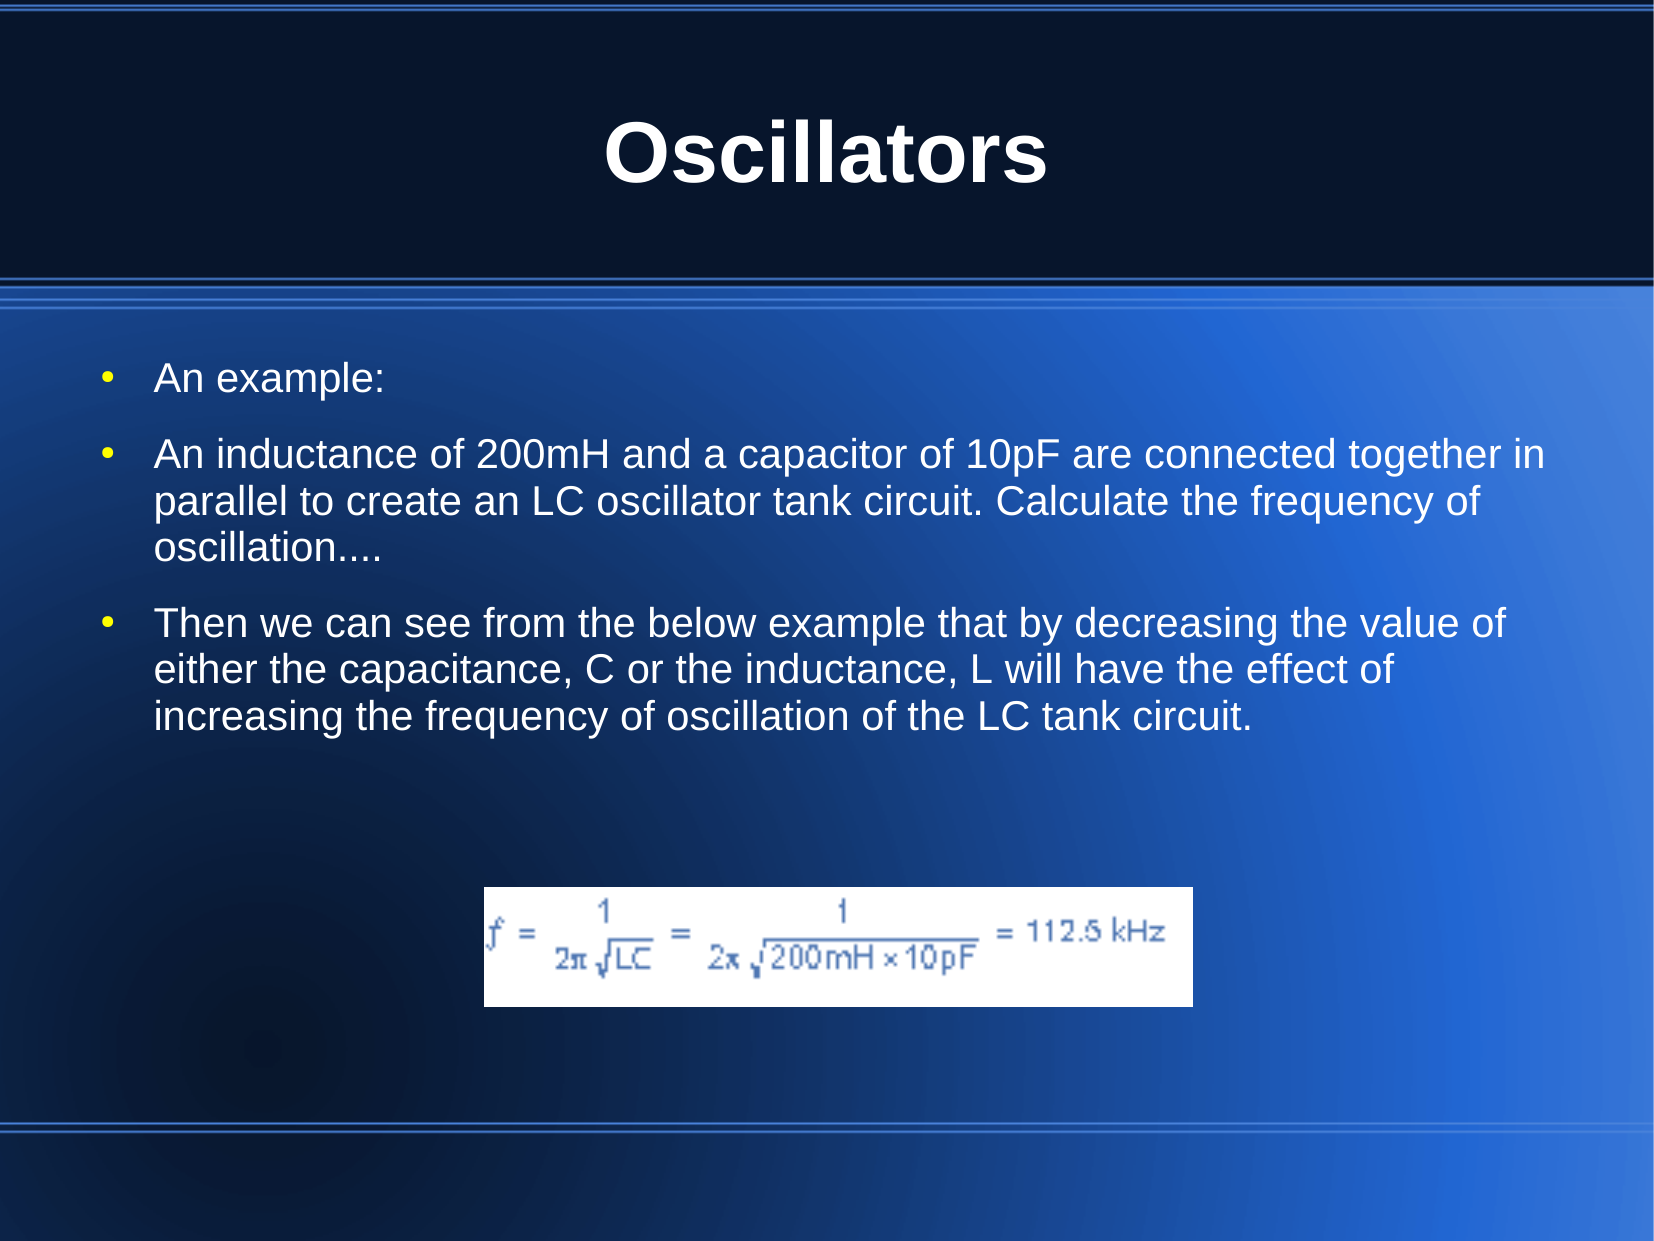

# Oscillators
An example:
An inductance of 200mH and a capacitor of 10pF are connected together in parallel to create an LC oscillator tank circuit. Calculate the frequency of oscillation....
Then we can see from the below example that by decreasing the value of either the capacitance, C or the inductance, L will have the effect of increasing the frequency of oscillation of the LC tank circuit.